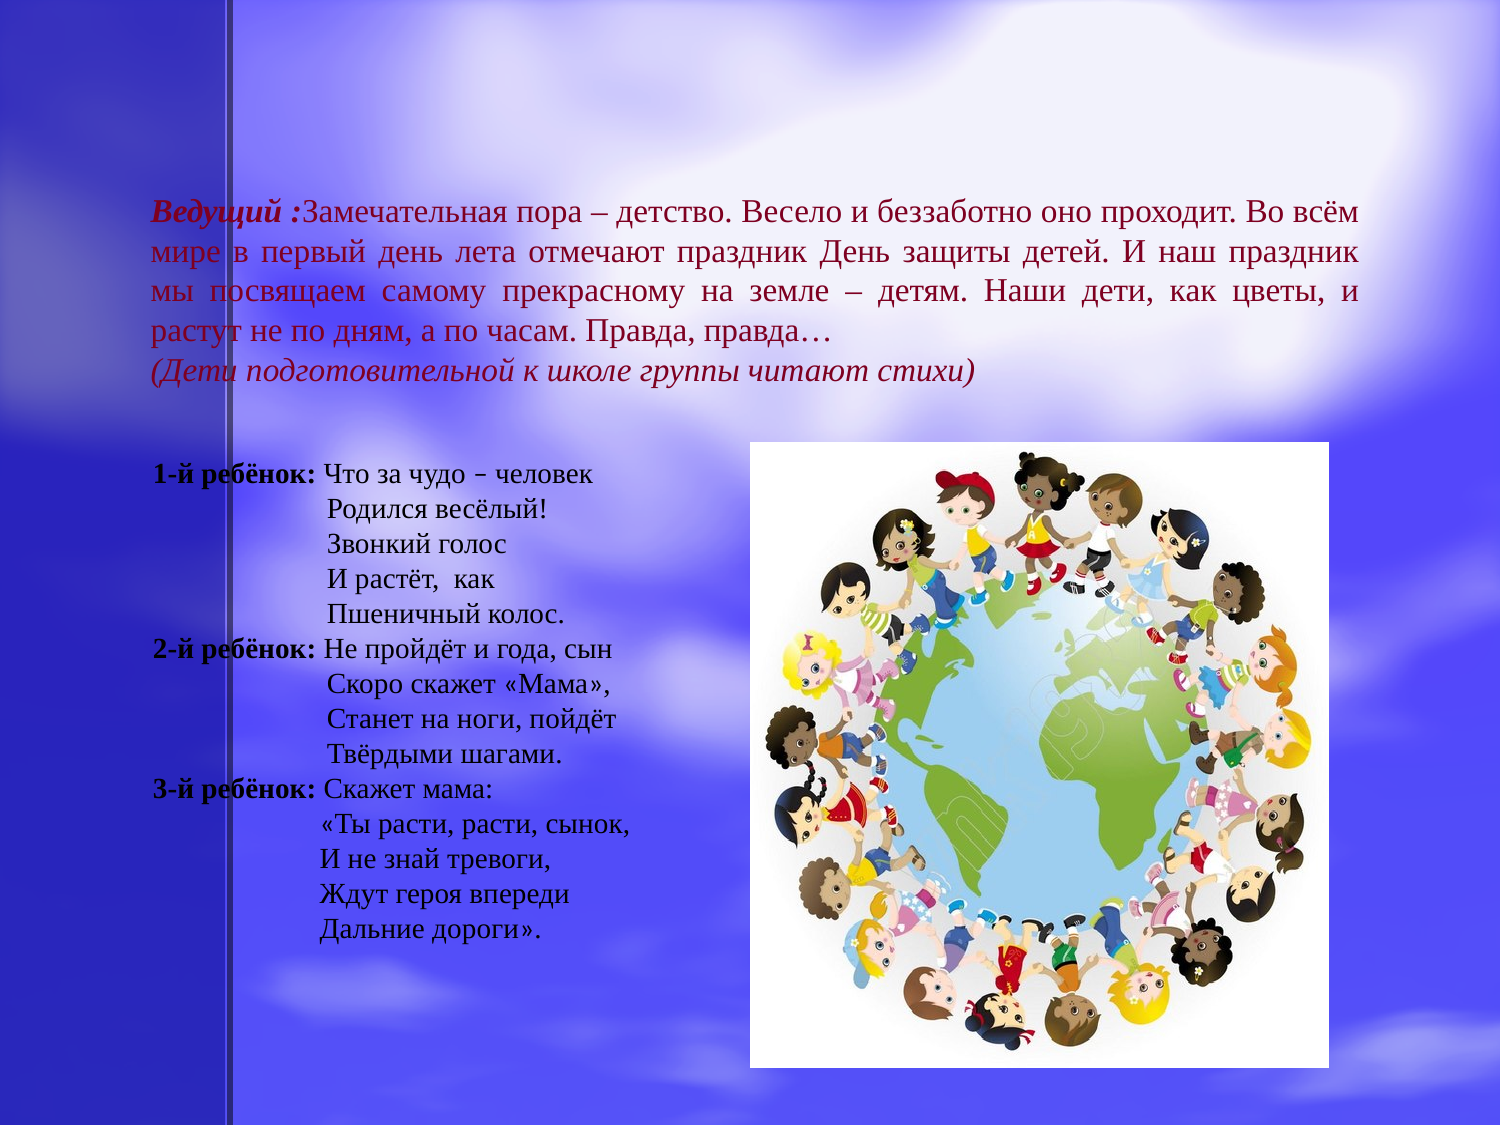

Ведущий :Замечательная пора – детство. Весело и беззаботно оно проходит. Во всём мире в первый день лета отмечают праздник День защиты детей. И наш праздник мы посвящаем самому прекрасному на земле – детям. Наши дети, как цветы, и растут не по дням, а по часам. Правда, правда…
(Дети подготовительной к школе группы читают стихи)
1-й ребёнок: Что за чудо – человек
 Родился весёлый!
 Звонкий голос
 И растёт, как
 Пшеничный колос.
2-й ребёнок: Не пройдёт и года, сын
 Скоро скажет «Мама»,
 Станет на ноги, пойдёт
 Твёрдыми шагами.
3-й ребёнок: Скажет мама:
 «Ты расти, расти, сынок,
 И не знай тревоги,
 Ждут героя впереди
 Дальние дороги».